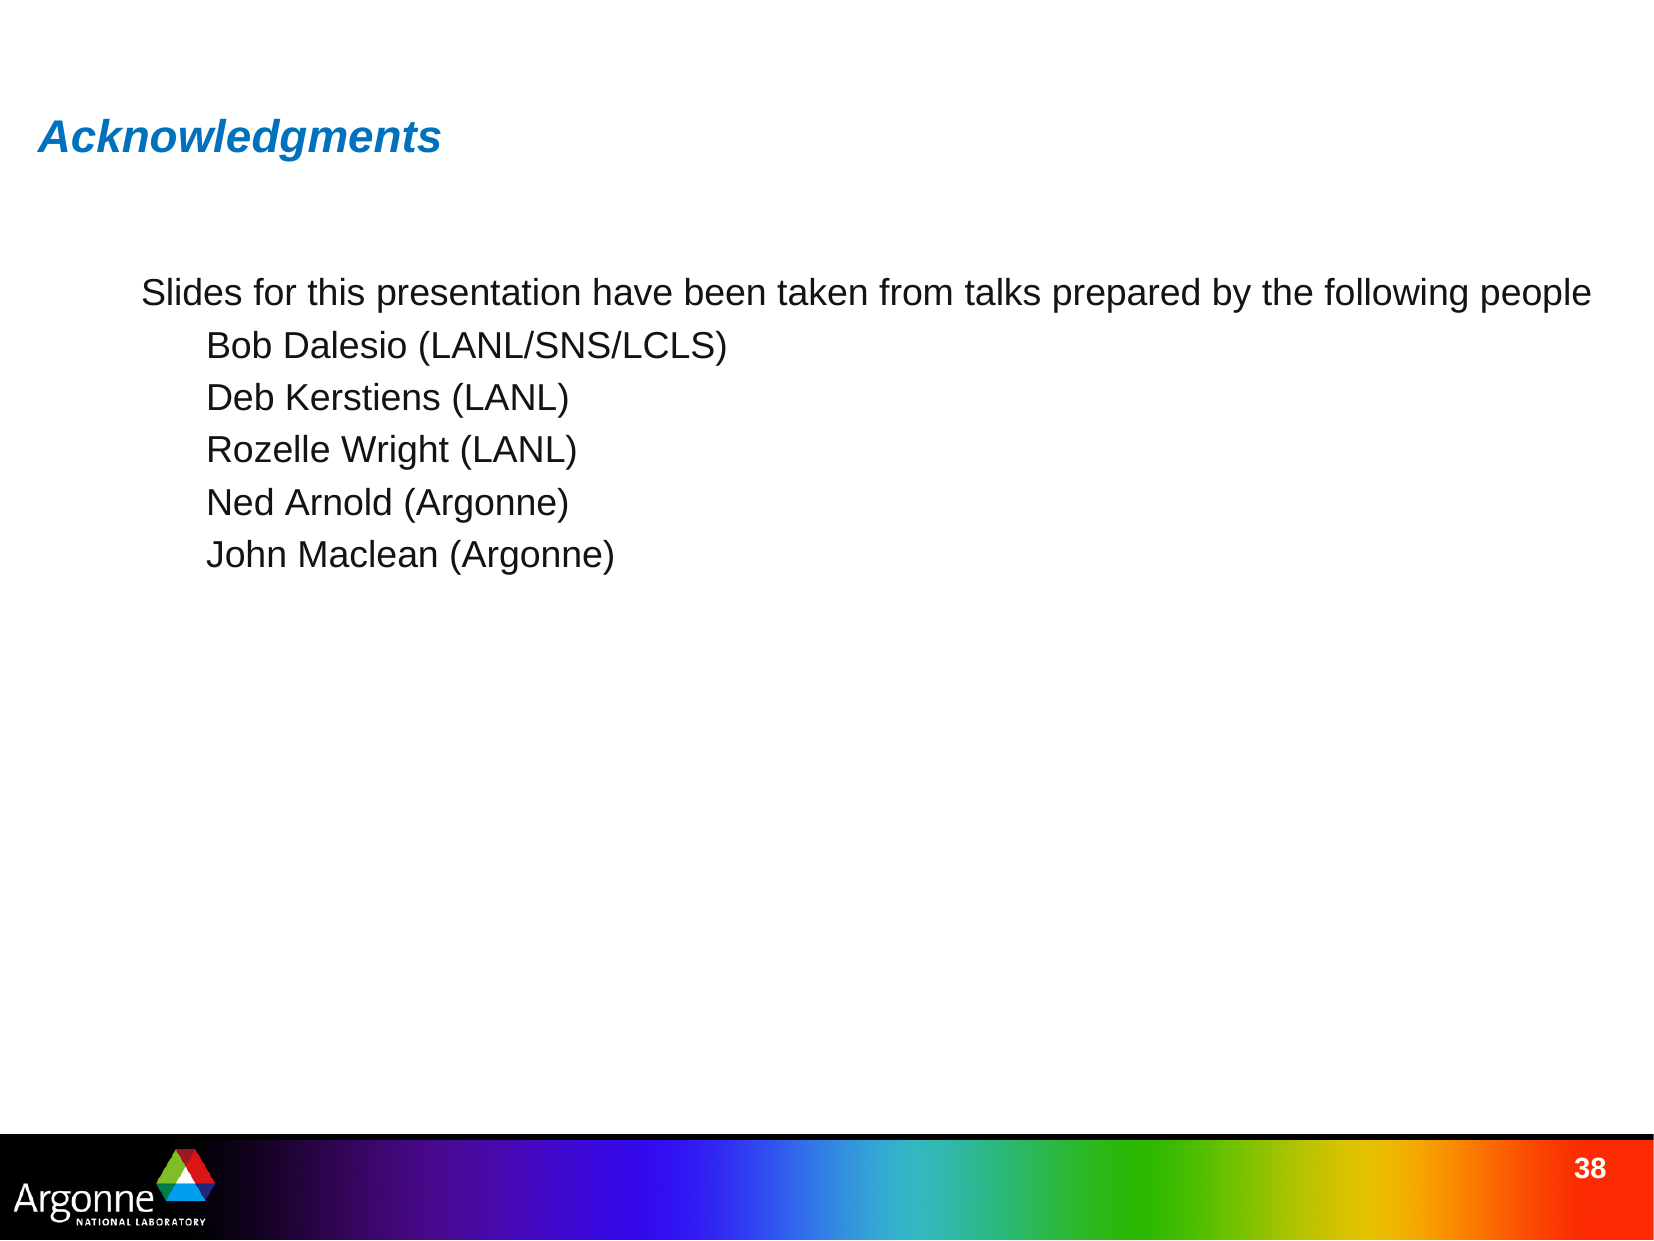

# Acknowledgments
Slides for this presentation have been taken from talks prepared by the following people
Bob Dalesio (LANL/SNS/LCLS)
Deb Kerstiens (LANL)
Rozelle Wright (LANL)
Ned Arnold (Argonne)
John Maclean (Argonne)
38